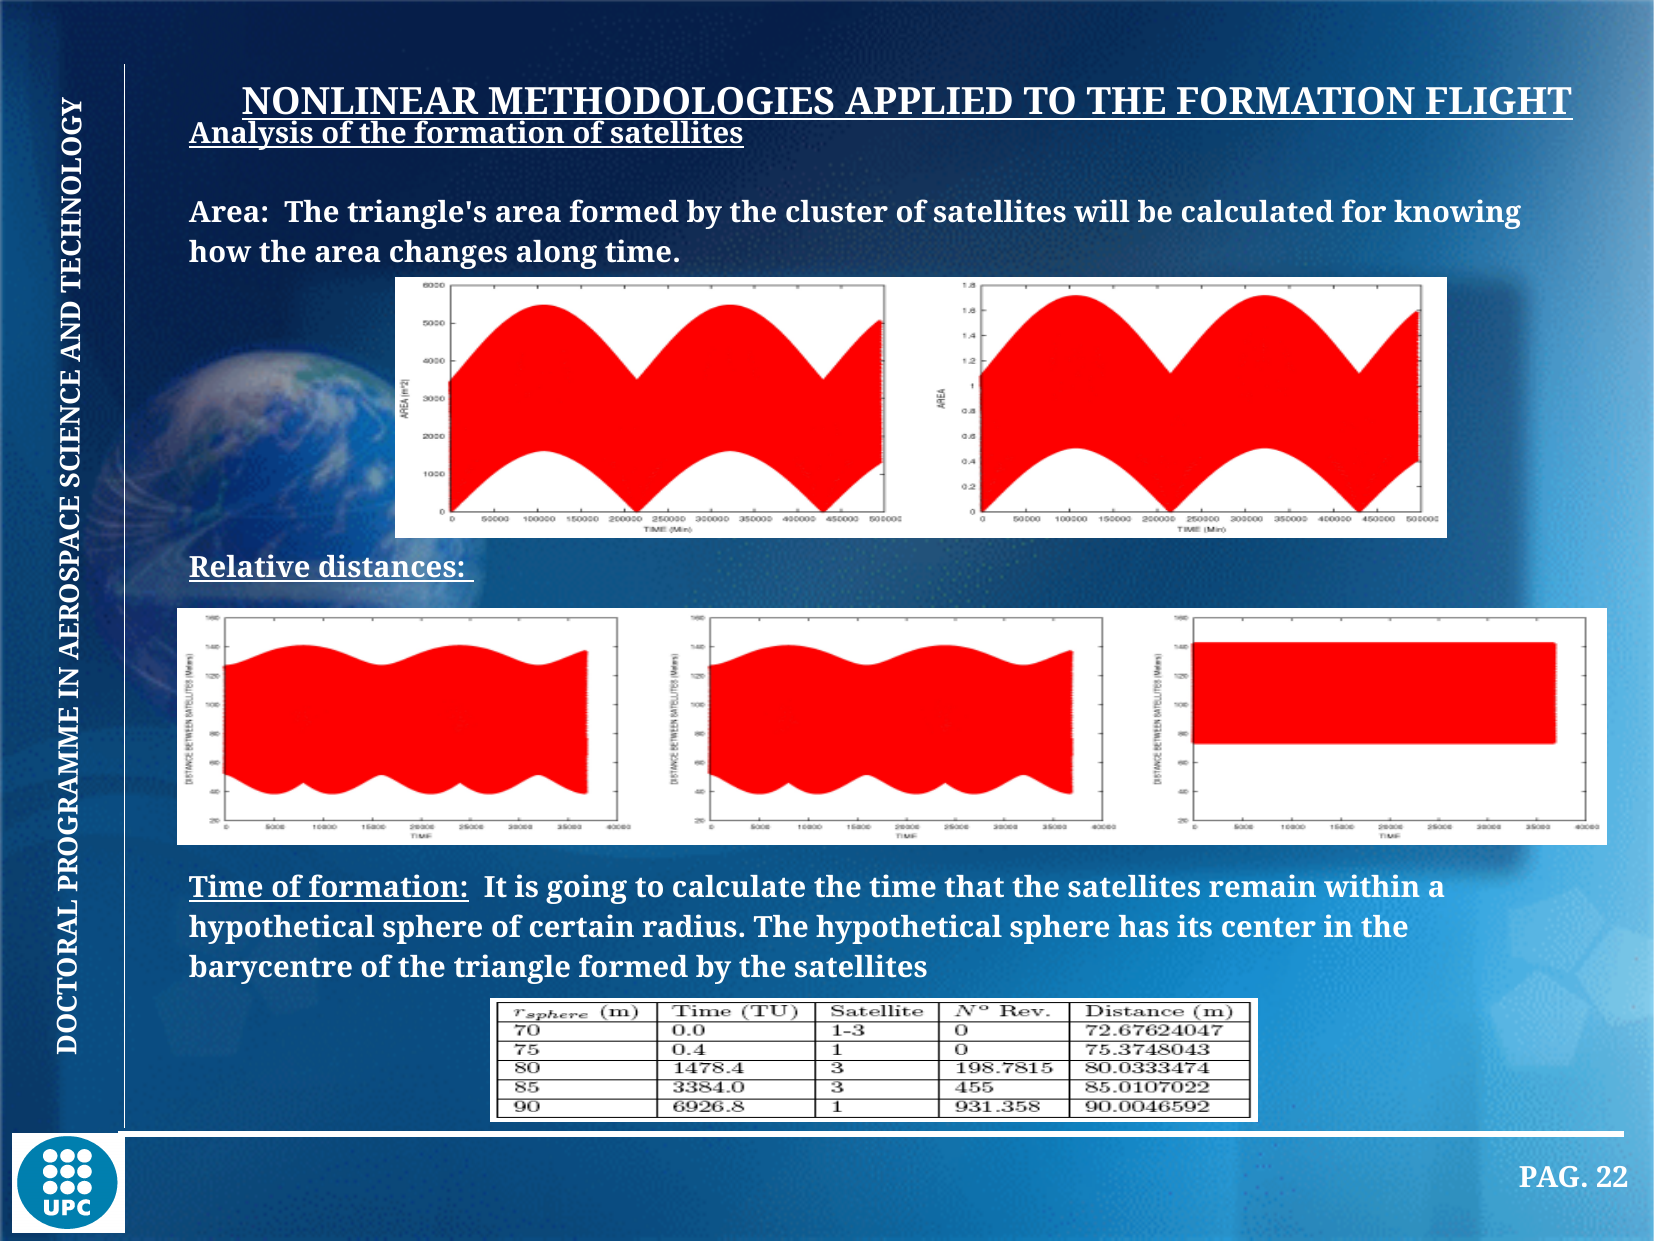

NONLINEAR METHODOLOGIES APPLIED TO THE FORMATION FLIGHT
Analysis of the formation of satellites
Area: The triangle's area formed by the cluster of satellites will be calculated for knowing how the area changes along time.
Relative distances:
# DOCTORAL PROGRAMME IN AEROSPACE SCIENCE AND TECHNOLOGY
Time of formation: It is going to calculate the time that the satellites remain within a hypothetical sphere of certain radius. The hypothetical sphere has its center in the barycentre of the triangle formed by the satellites
PAG. 22